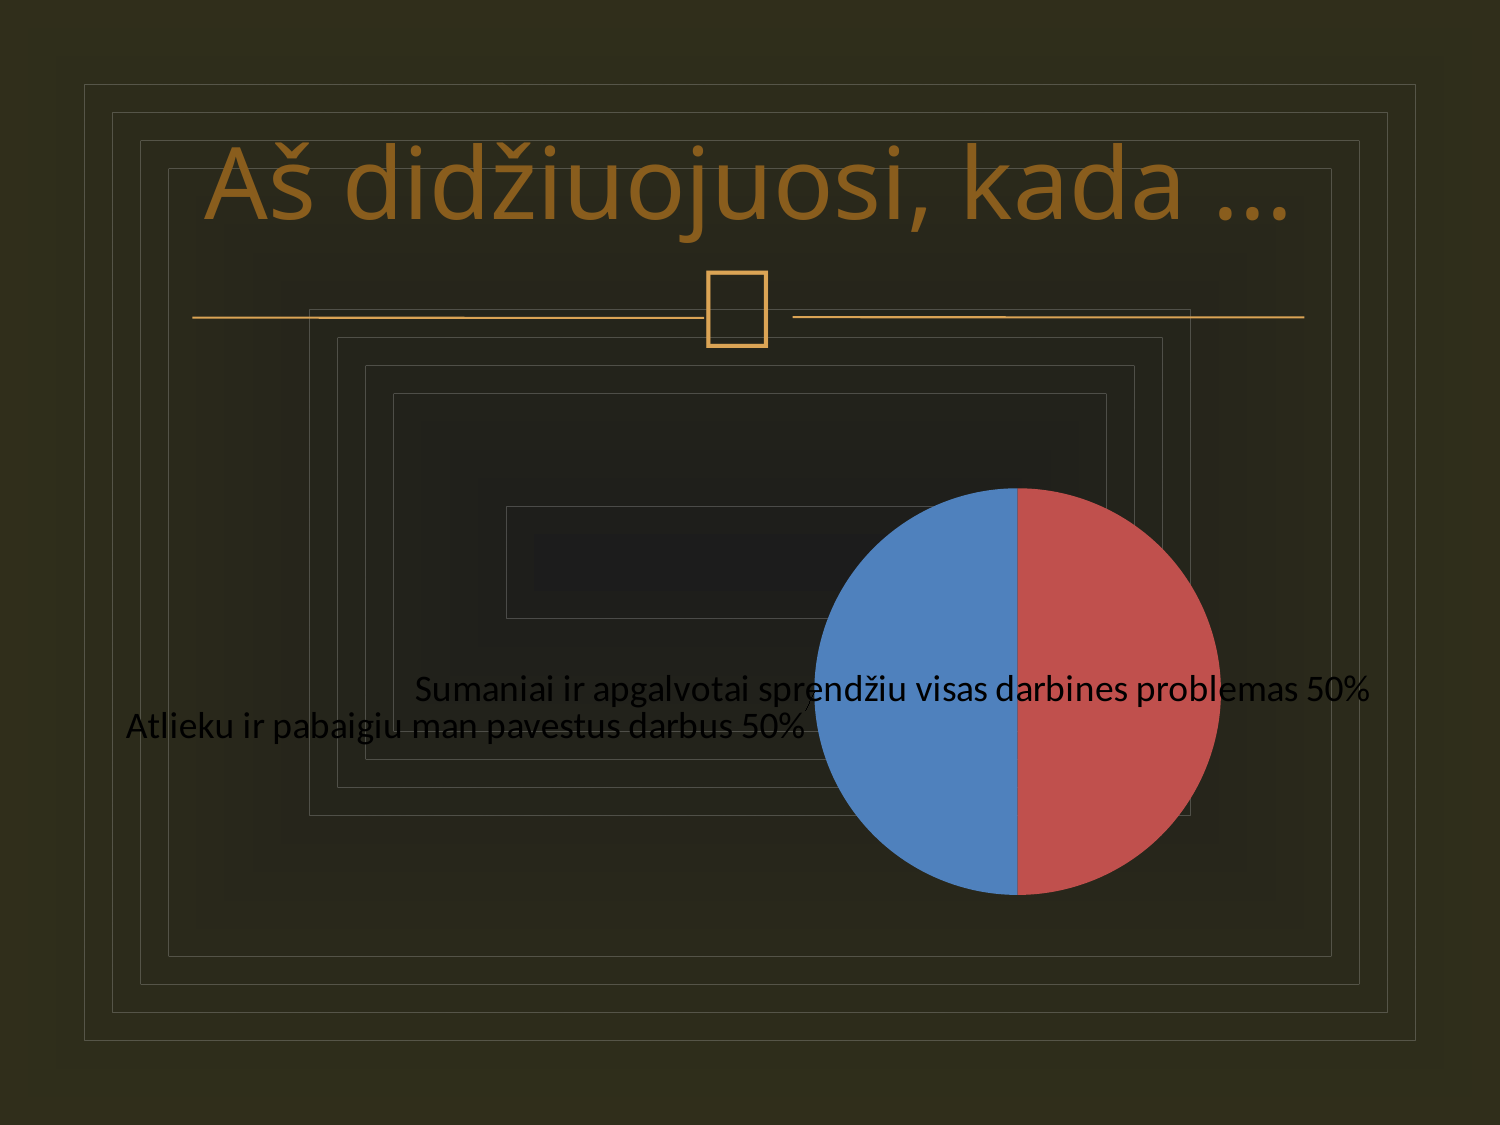

# Aš didžiuojuosi, kada ...
### Chart
| Category | Pardavimas |
|---|---|
| Atlieku ir pabaigiu man pavestus darbus | 12.0 |
| Sumaniai ir apgalvotai sprendžiu visas darbines problemas | 12.0 |
| Padedu kolegoms atlikri jiems skirtus darbus, patariu | 0.0 |
| None | 0.0 |